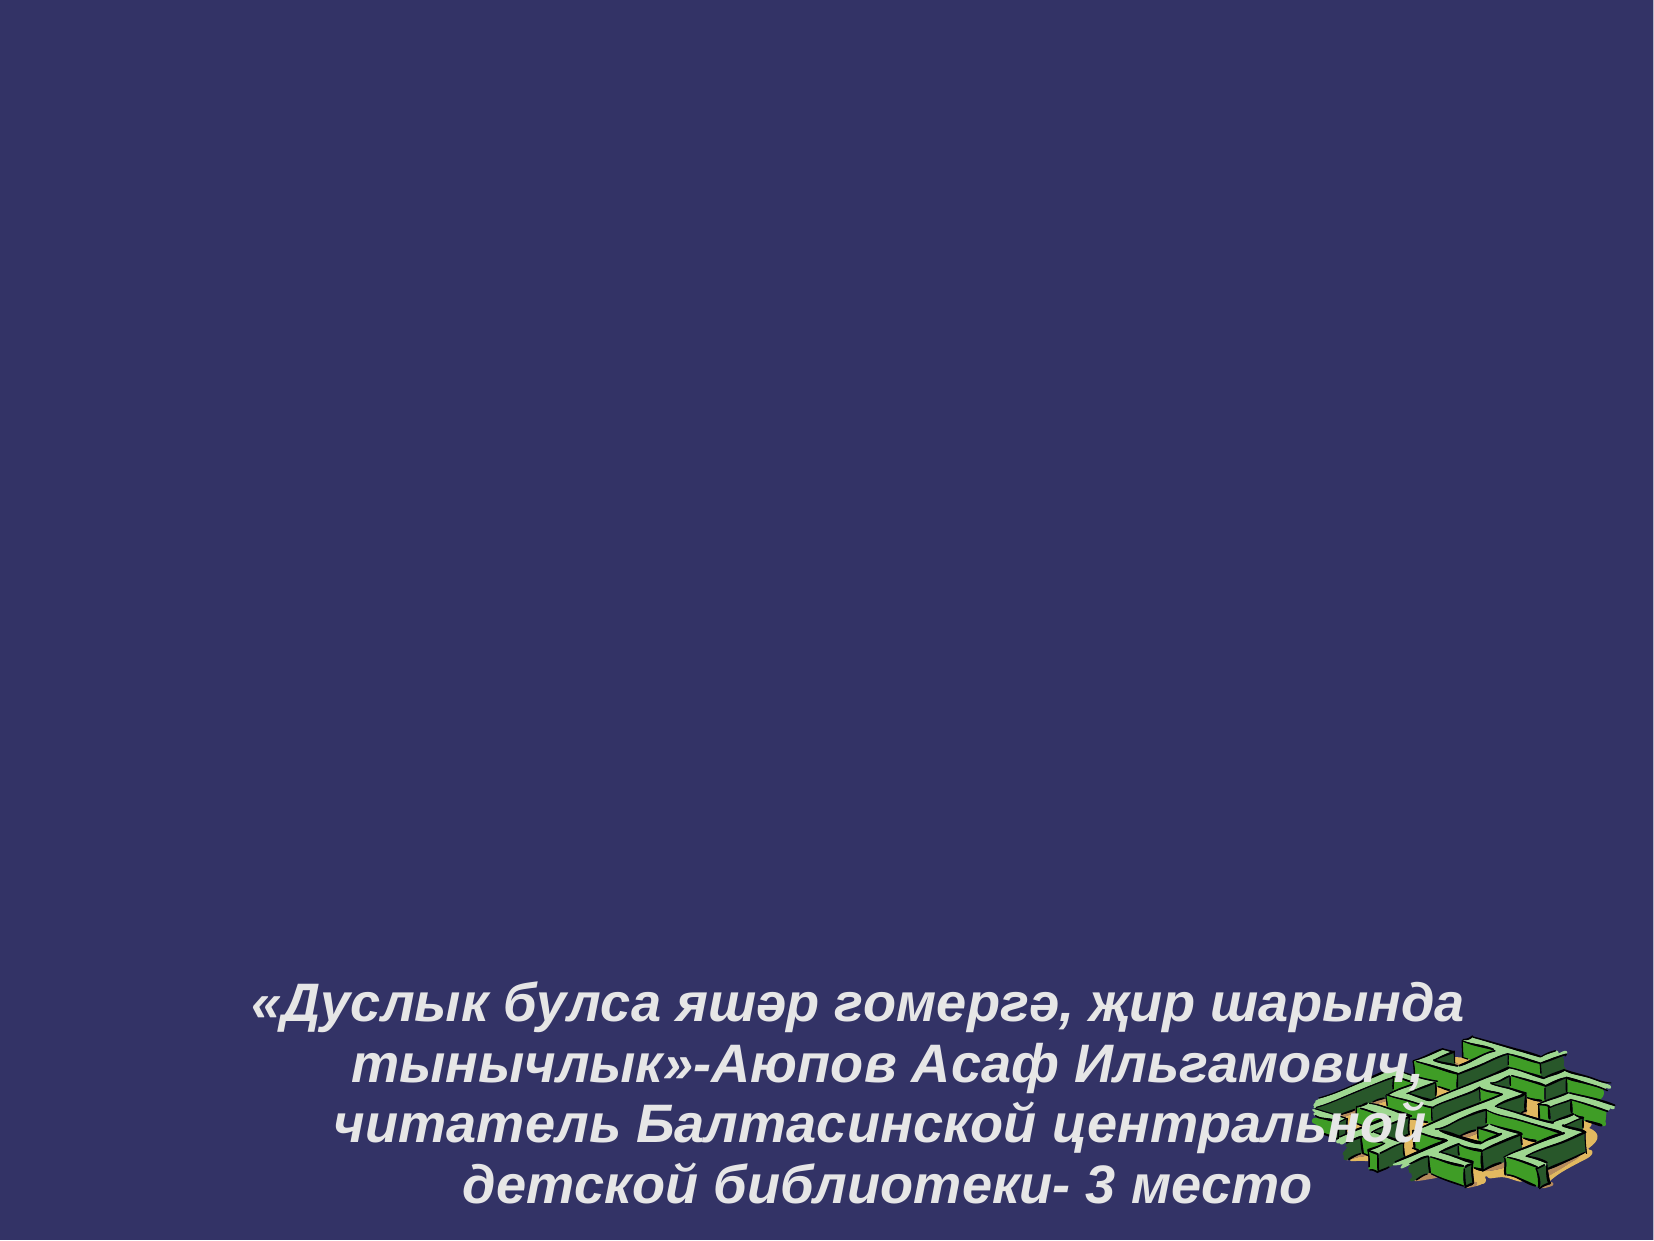

# «Дуслык булса яшәр гомергә, җир шарында тынычлык»-Аюпов Асаф Ильгамович, читатель Балтасинской центральной детской библиотеки- 3 место